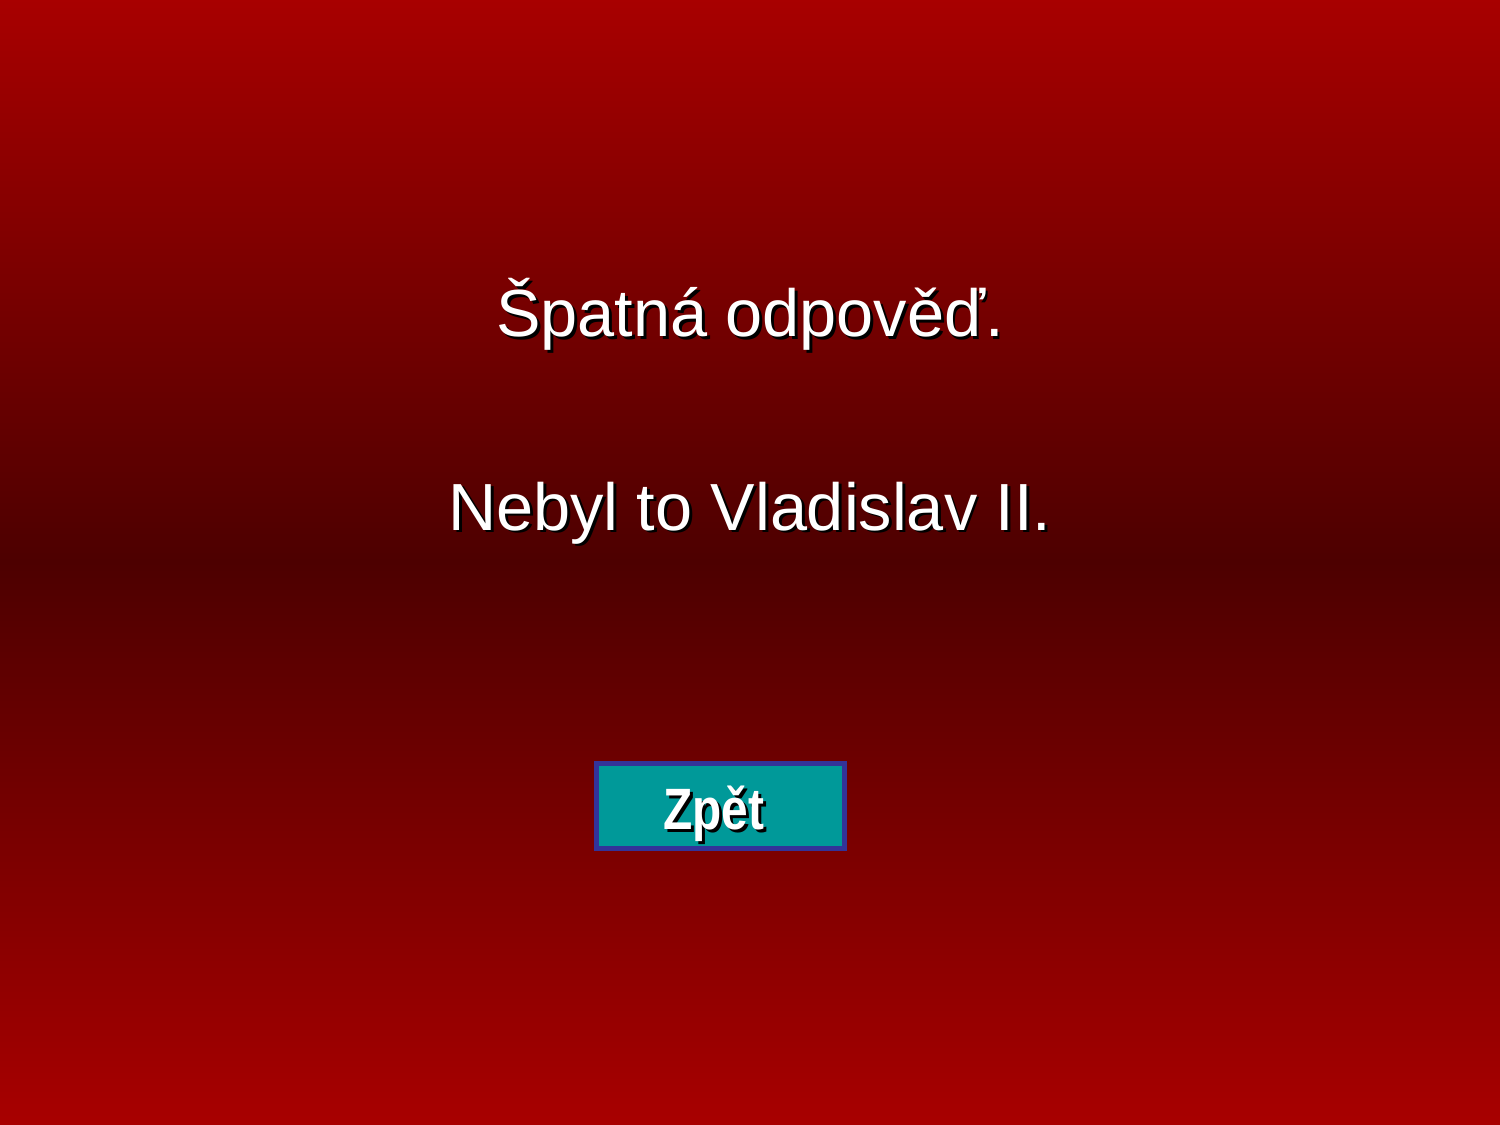

#
Špatná odpověď.
Nebyl to Vladislav II.
Zpět